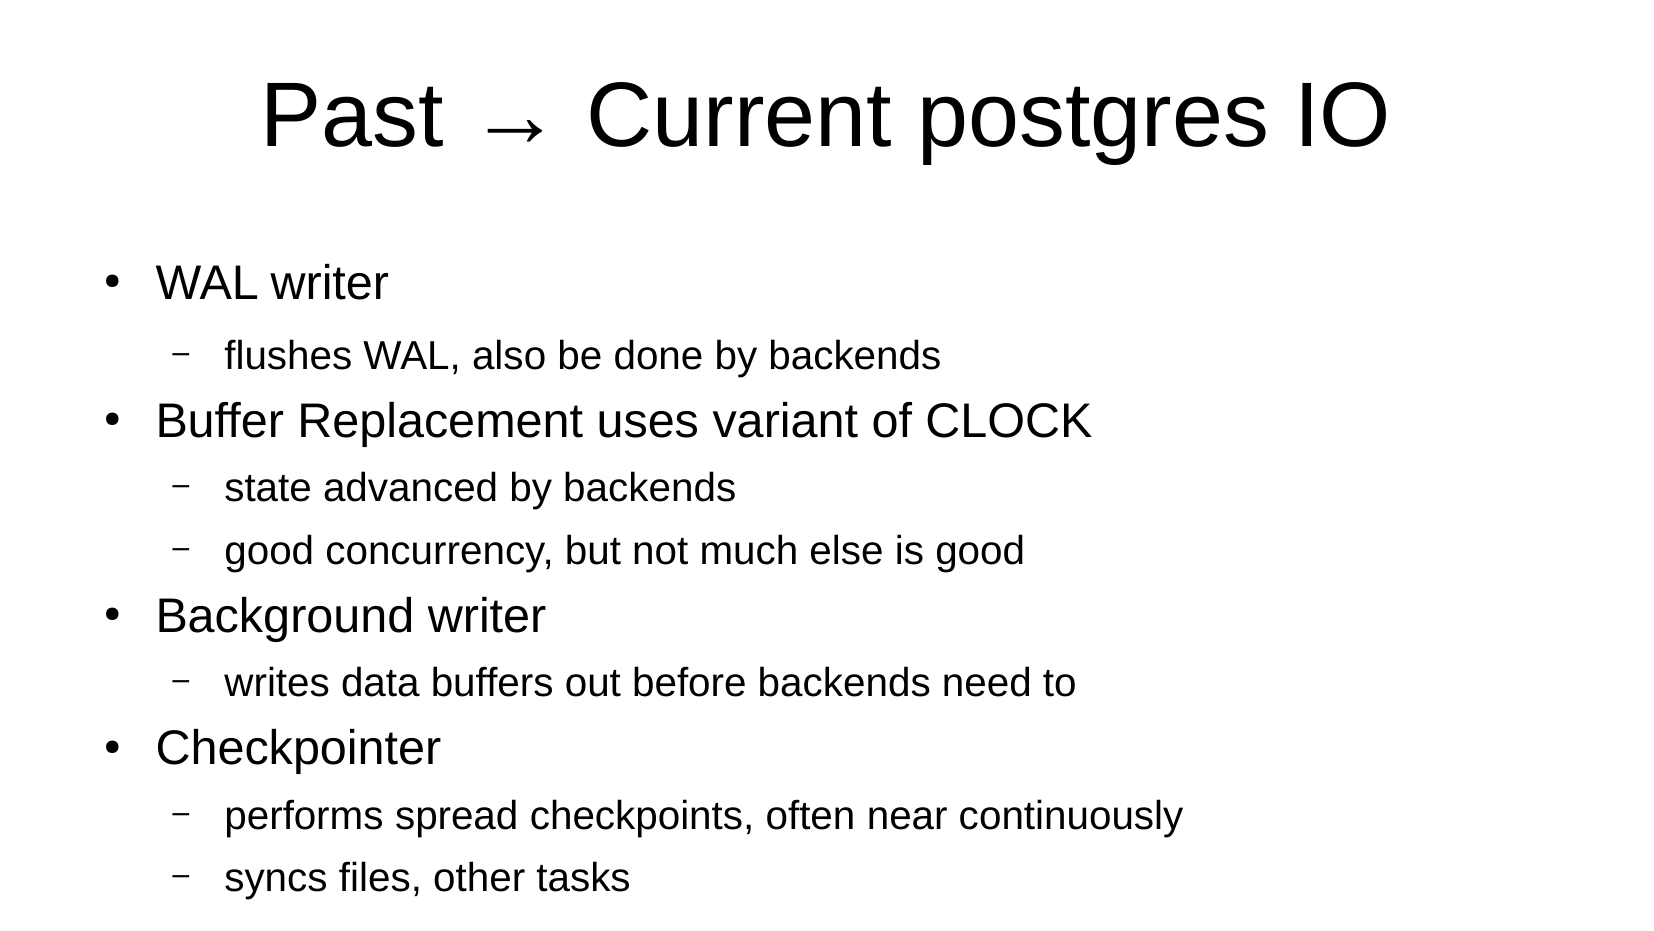

# Past → Current postgres IO
WAL writer
flushes WAL, also be done by backends
Buffer Replacement uses variant of CLOCK
state advanced by backends
good concurrency, but not much else is good
Background writer
writes data buffers out before backends need to
Checkpointer
performs spread checkpoints, often near continuously
syncs files, other tasks